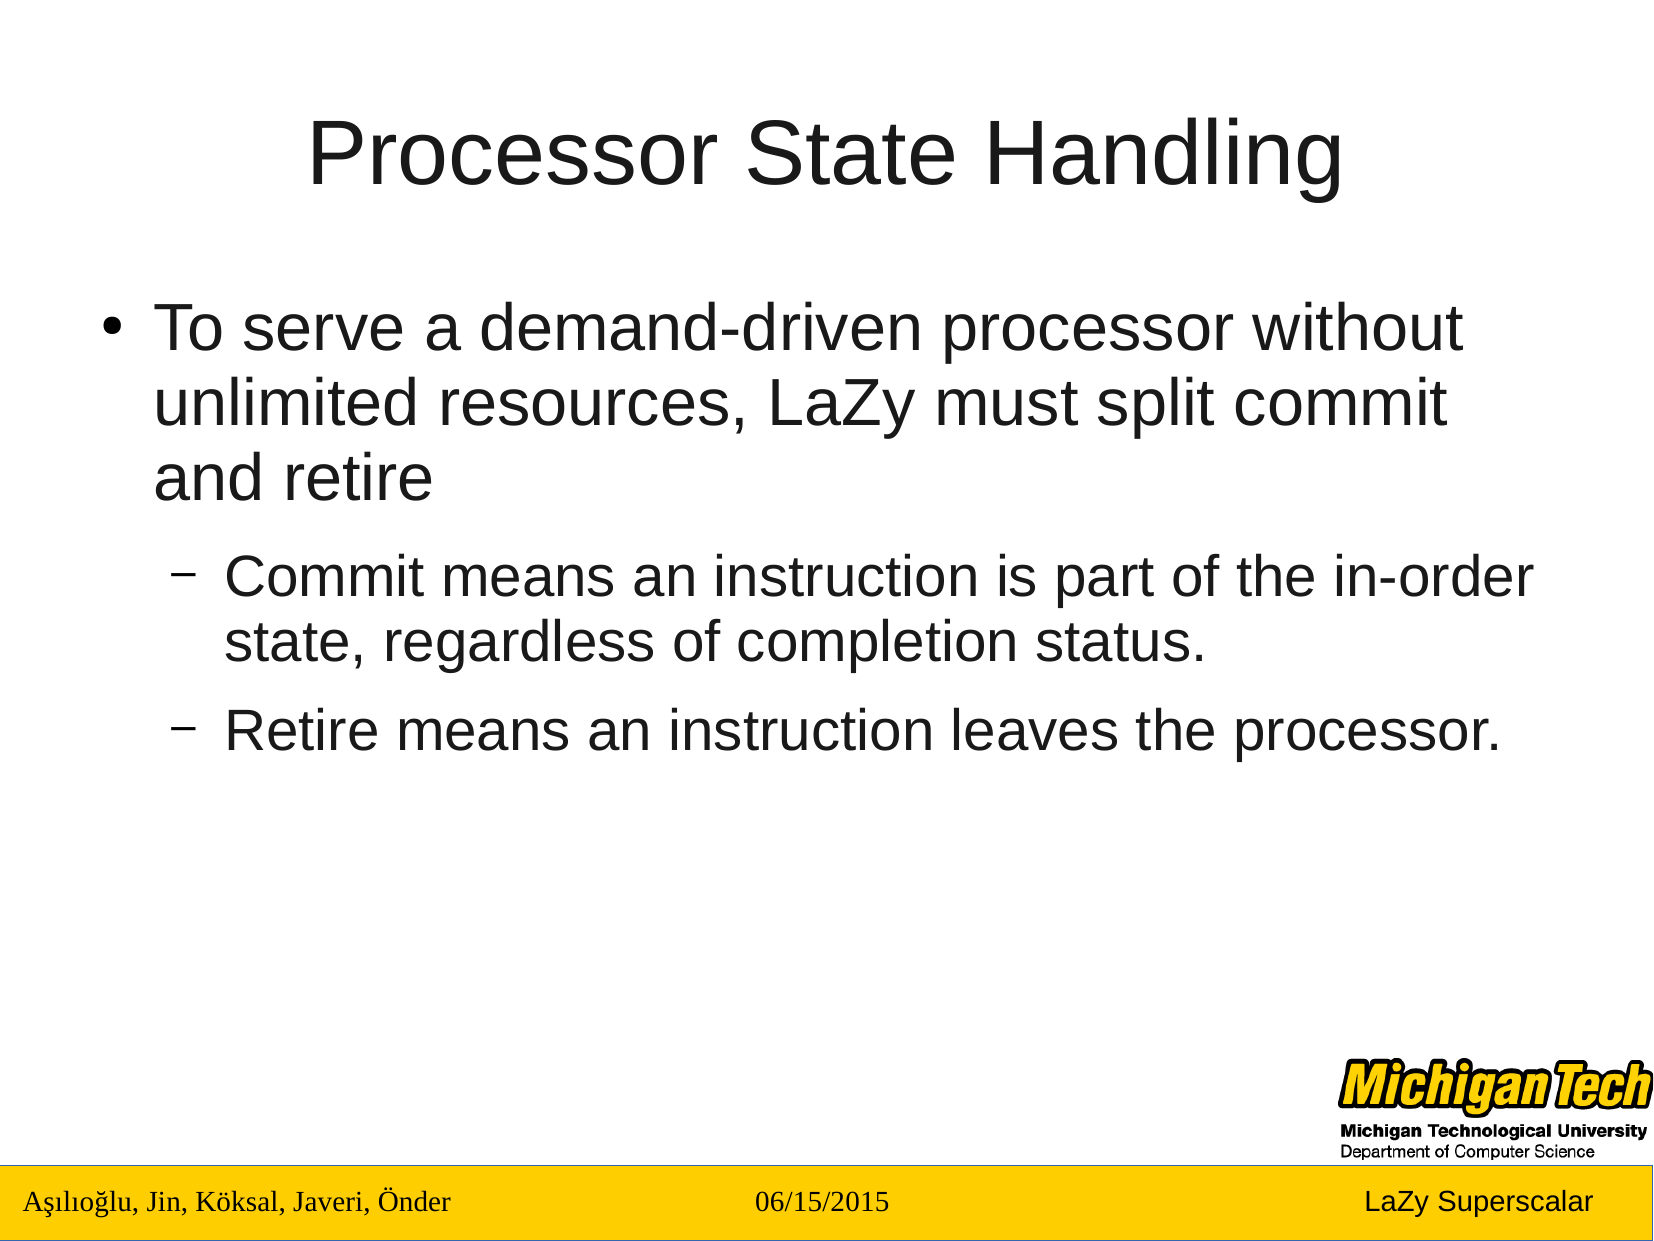

# Processor State Handling
To serve a demand-driven processor without unlimited resources, LaZy must split commit and retire
Commit means an instruction is part of the in-order state, regardless of completion status.
Retire means an instruction leaves the processor.
Aşılıoğlu, Jin, Köksal, Javeri, Önder
06/15/2015